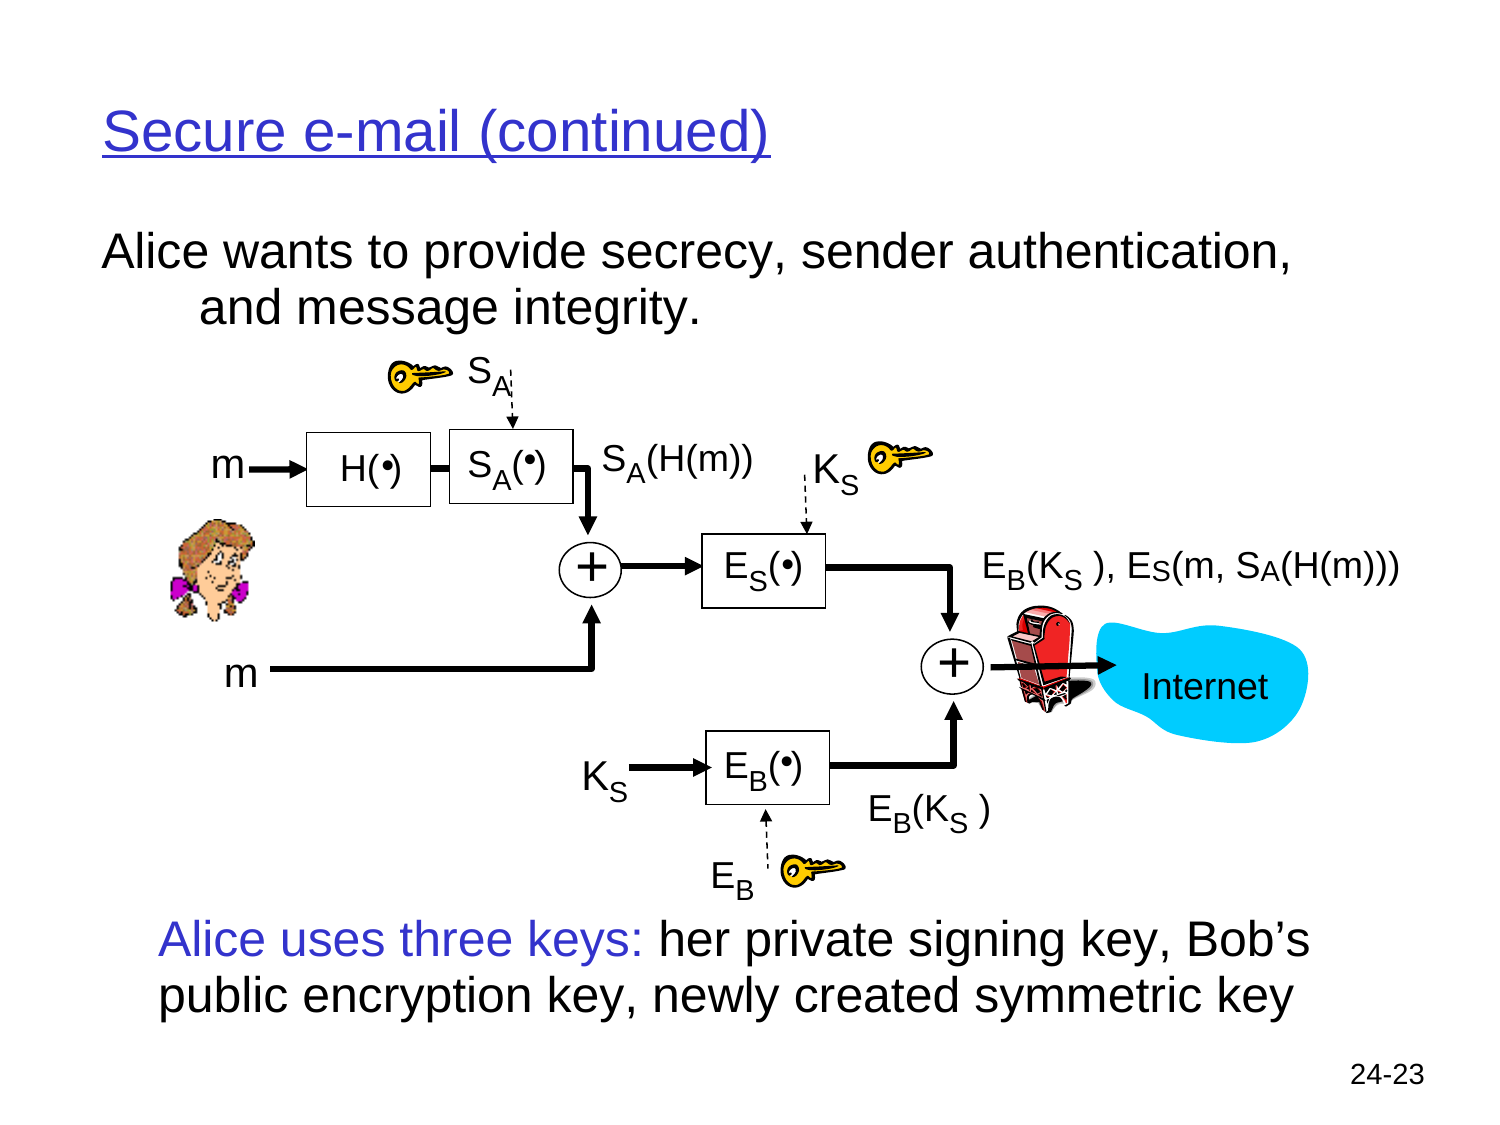

# Secure e-mail (continued)
Alice wants to provide secrecy, sender authentication,
 and message integrity.
SA
.
.
H( )
SA(H(m))
SA( )
KS
m
.
EB(KS ), ES(m, SA(H(m)))
+
ES( )
+
m
Internet
.
EB( )
KS
EB(KS )
EB
Alice uses three keys: her private signing key, Bob’s public encryption key, newly created symmetric key
23